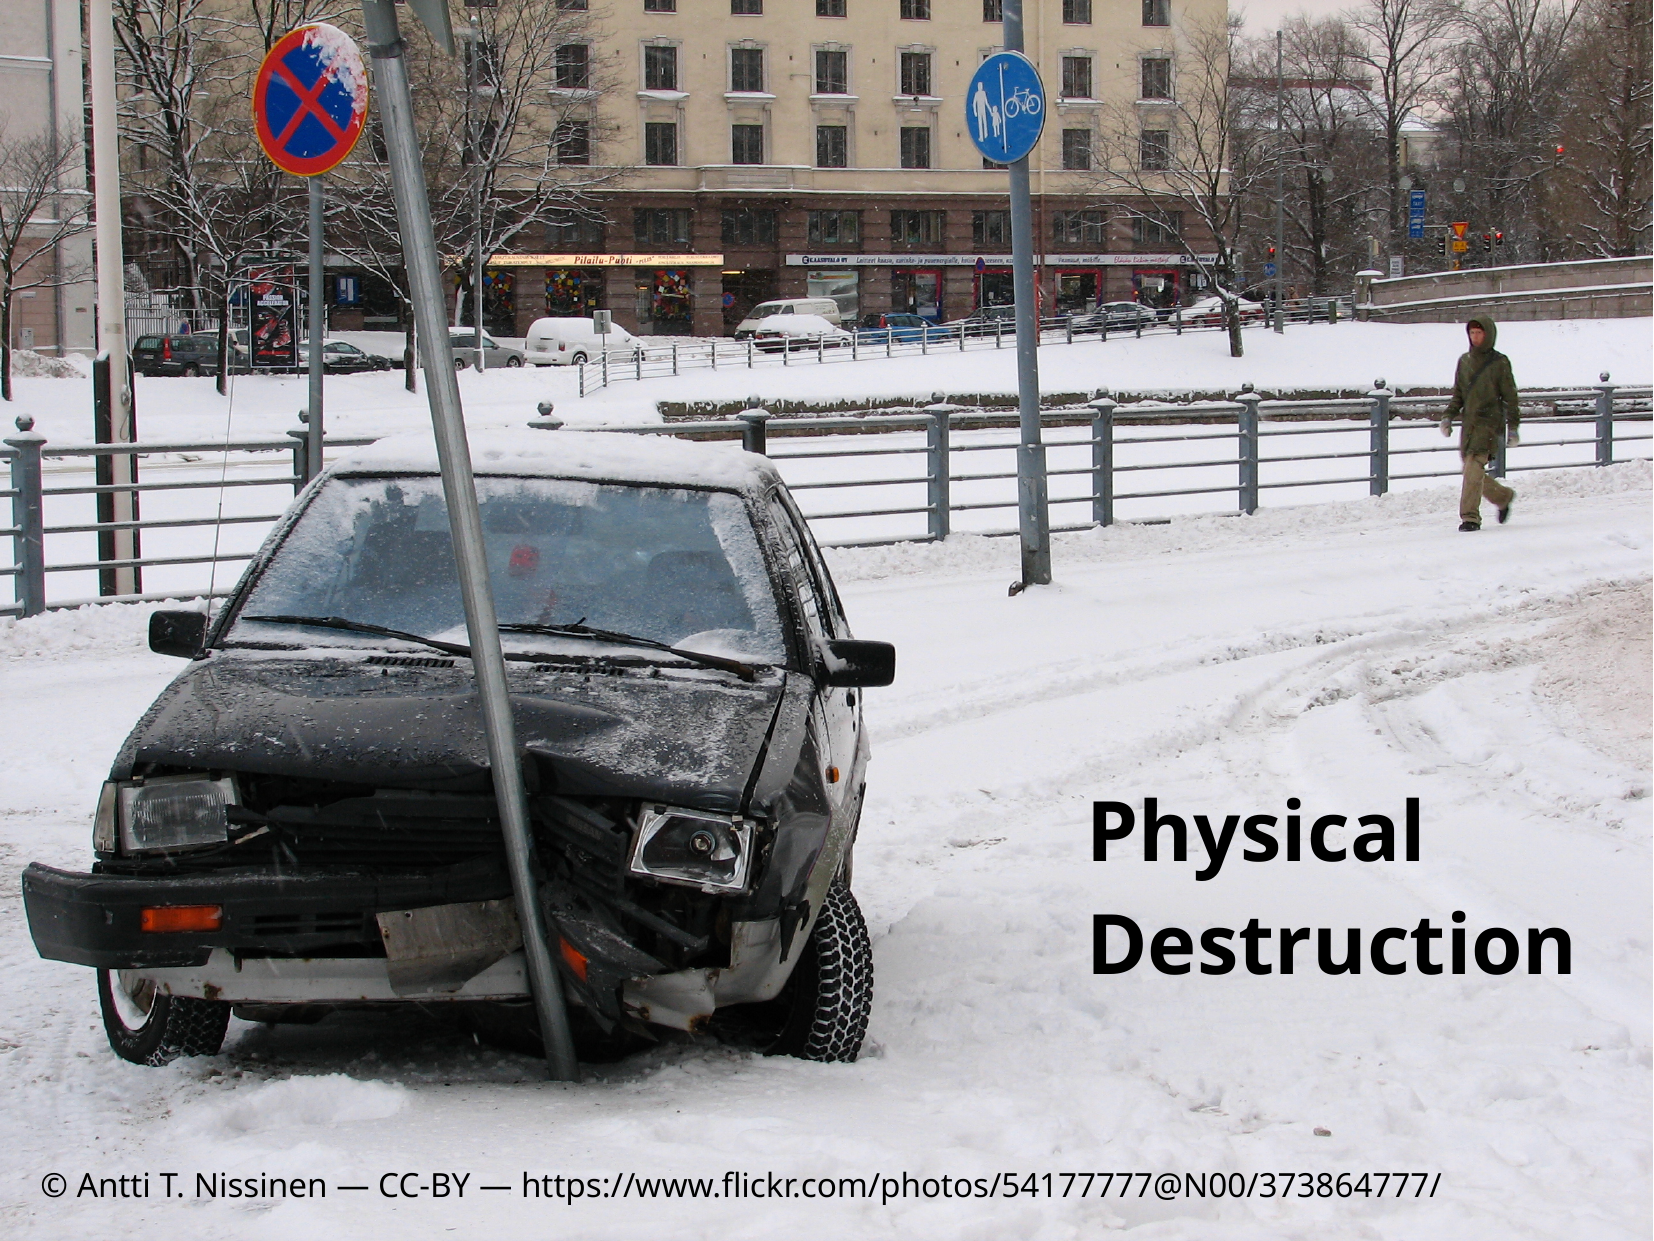

#
Physical
Destruction
© Antti T. Nissinen — CC-BY — https://www.flickr.com/photos/54177777@N00/373864777/